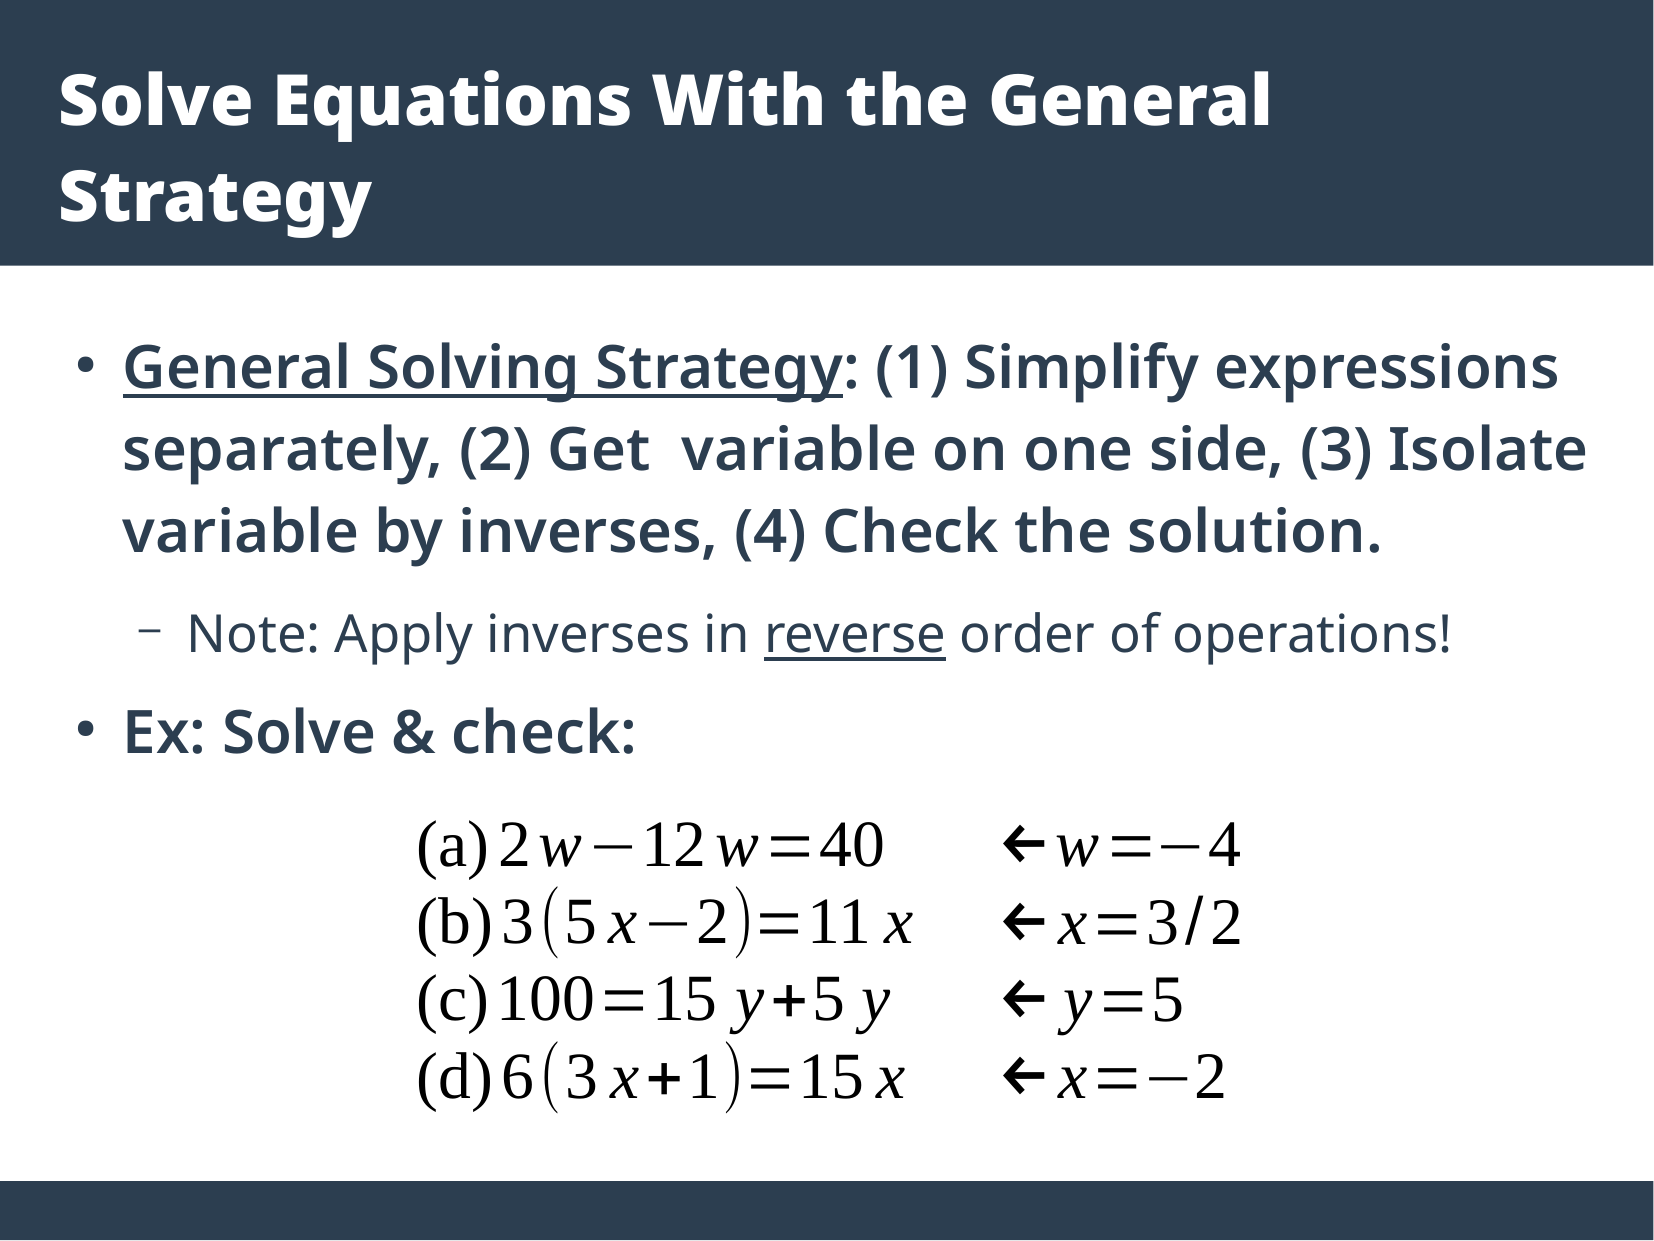

# Solve Equations With the General Strategy
General Solving Strategy: (1) Simplify expressions separately, (2) Get variable on one side, (3) Isolate variable by inverses, (4) Check the solution.
Note: Apply inverses in reverse order of operations!
Ex: Solve & check: